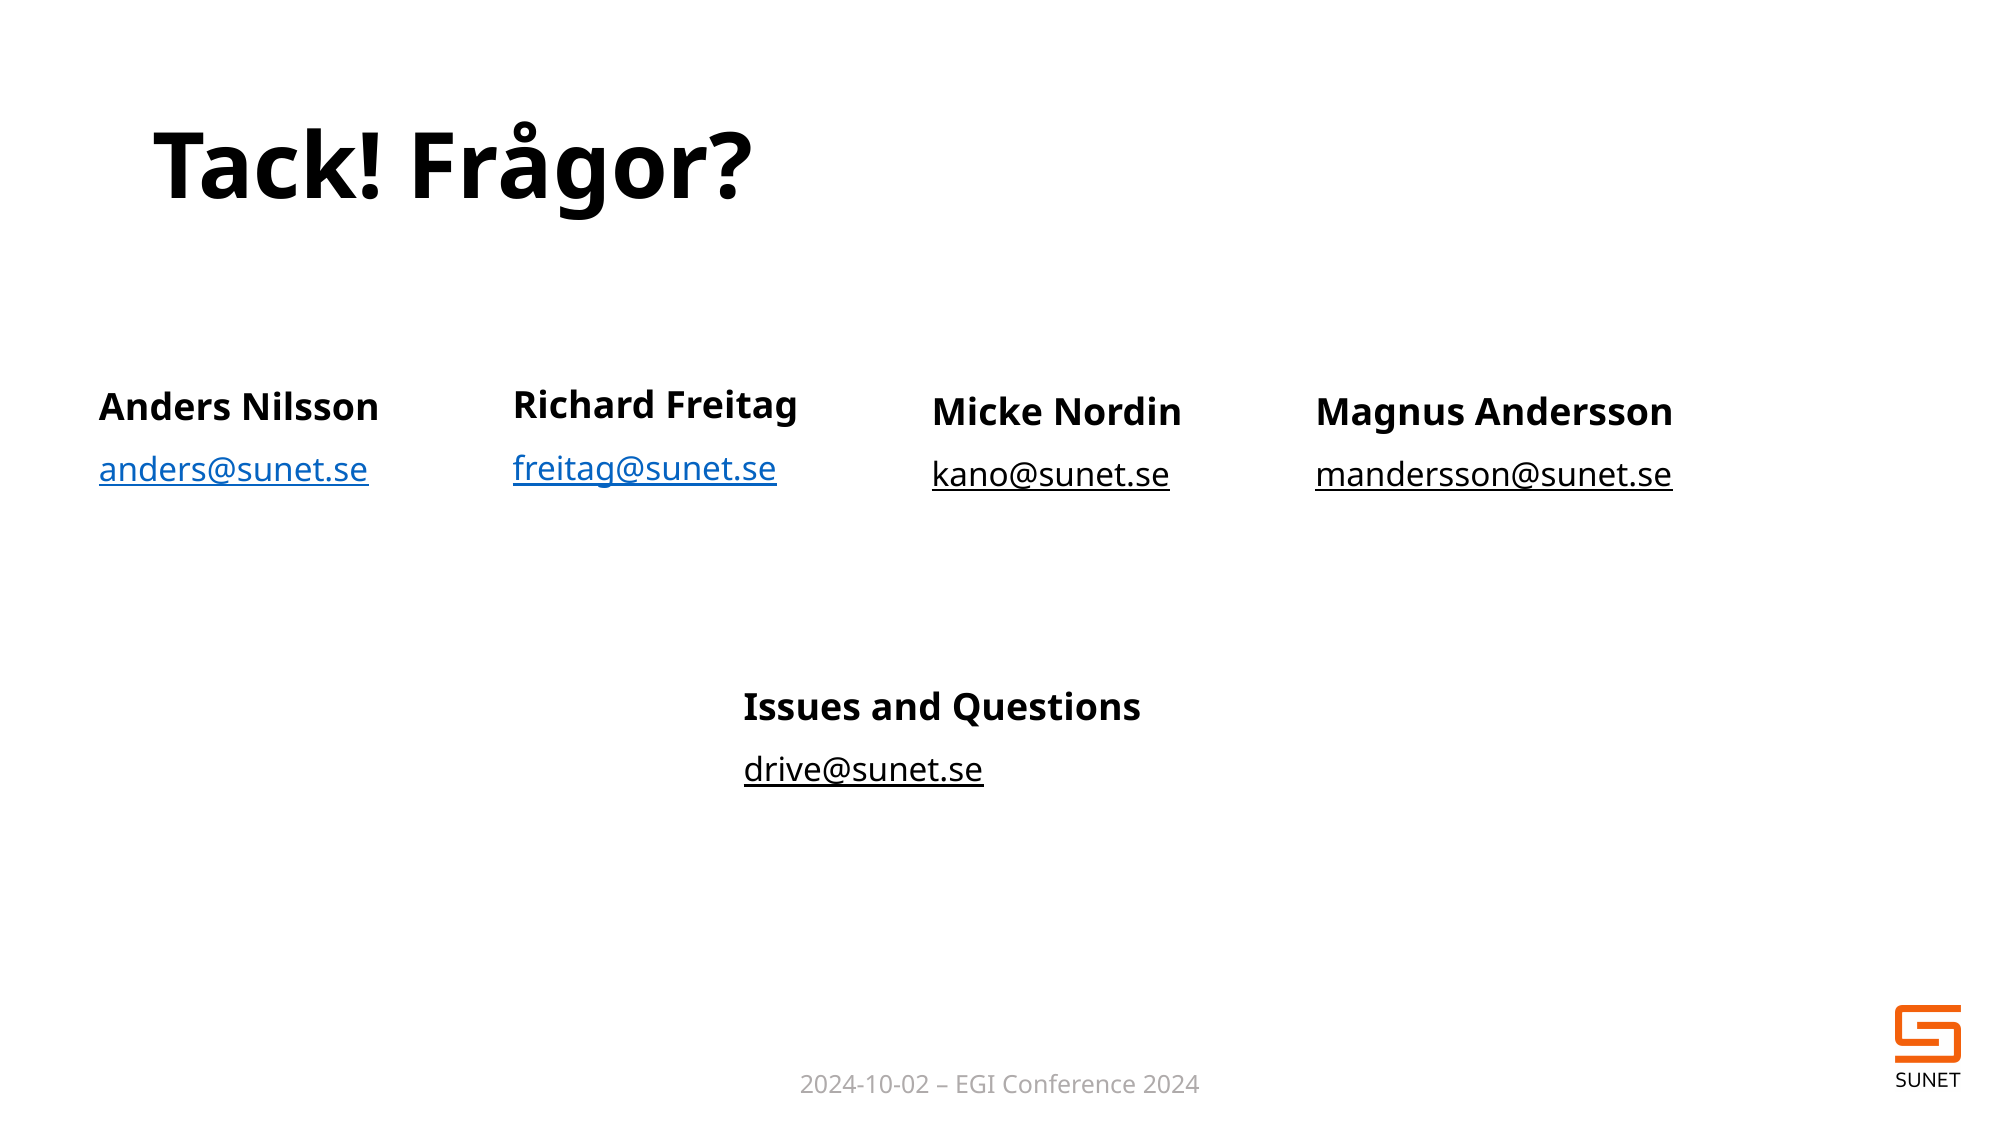

Tack! Frågor?
Richard Freitag
freitag@sunet.se
Anders Nilsson
anders@sunet.se
Micke Nordin
kano@sunet.se
Magnus Andersson
mandersson@sunet.se
Issues and Questions
drive@sunet.se
2024-10-02 – EGI Conference 2024